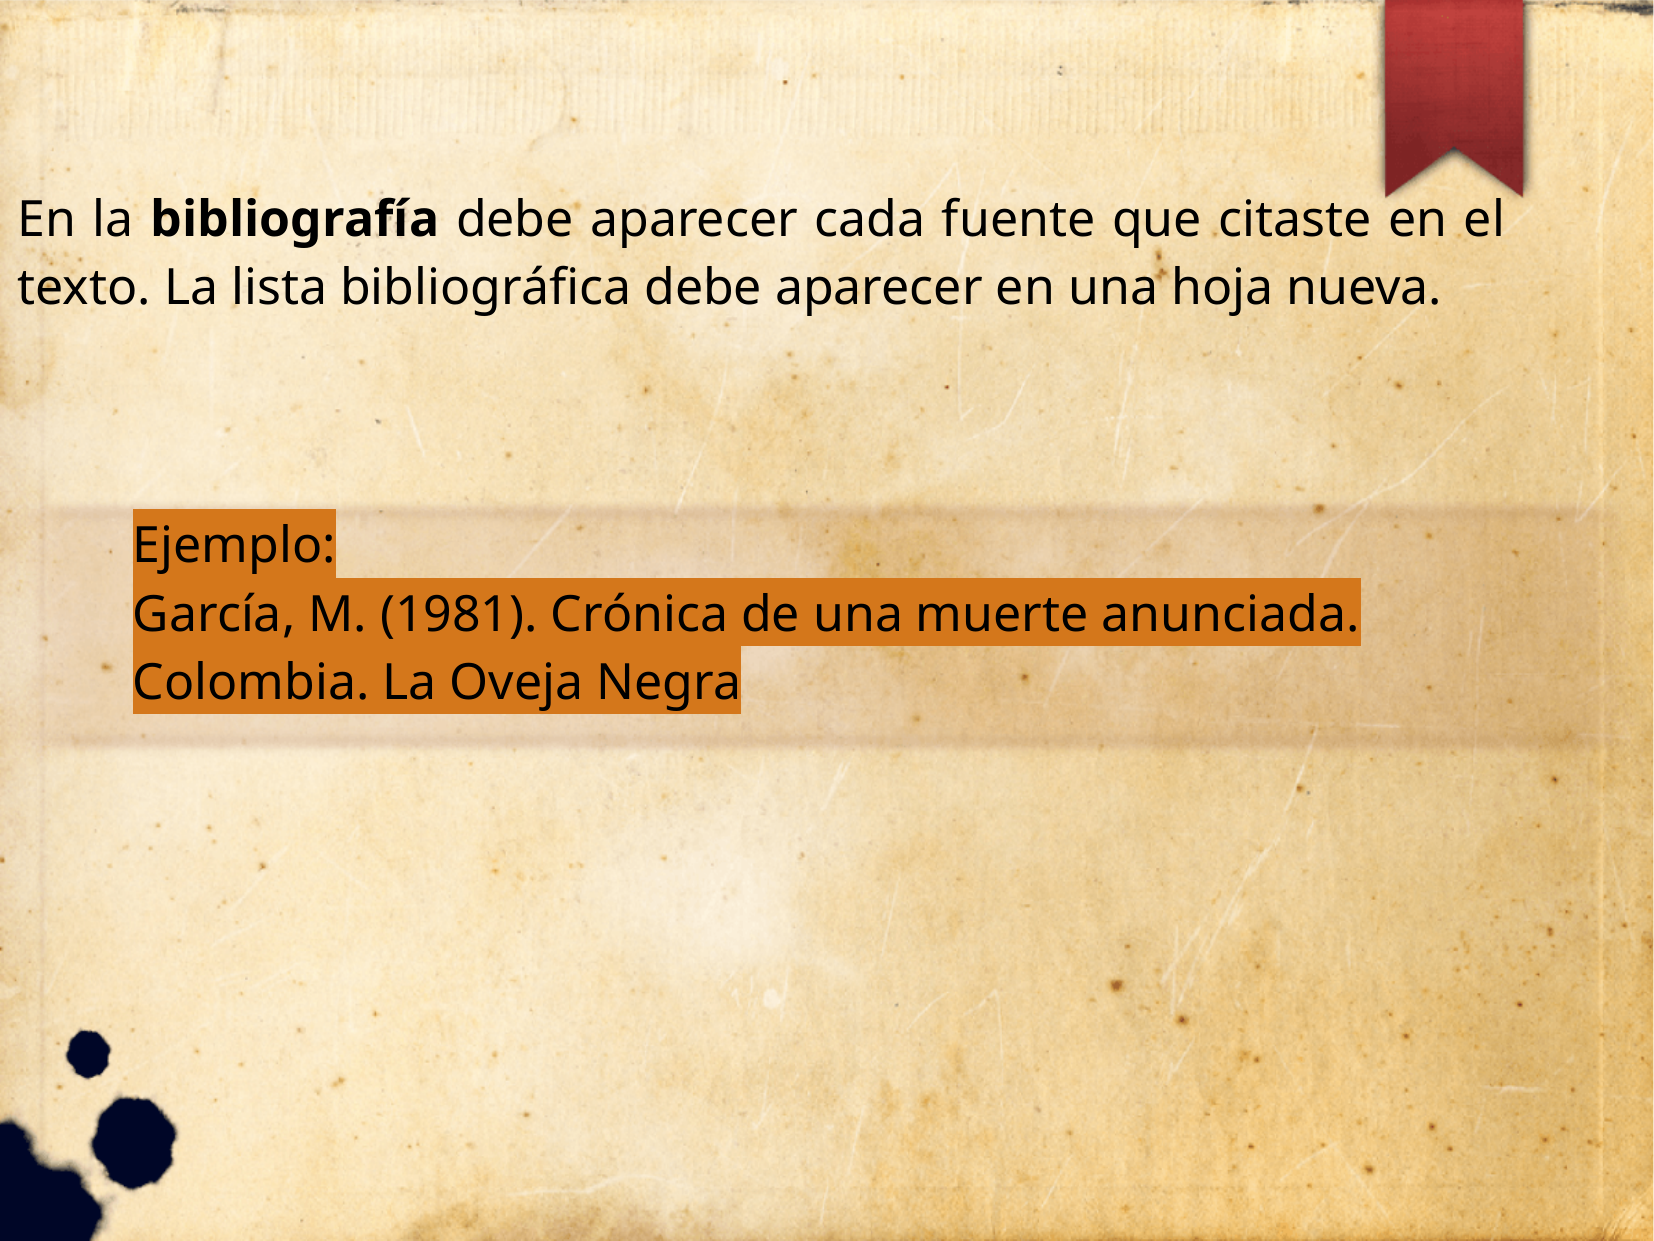

# En la bibliografía debe aparecer cada fuente que citaste en el texto. La lista bibliográfica debe aparecer en una hoja nueva.
Ejemplo:
García, M. (1981). Crónica de una muerte anunciada. Colombia. La Oveja Negra